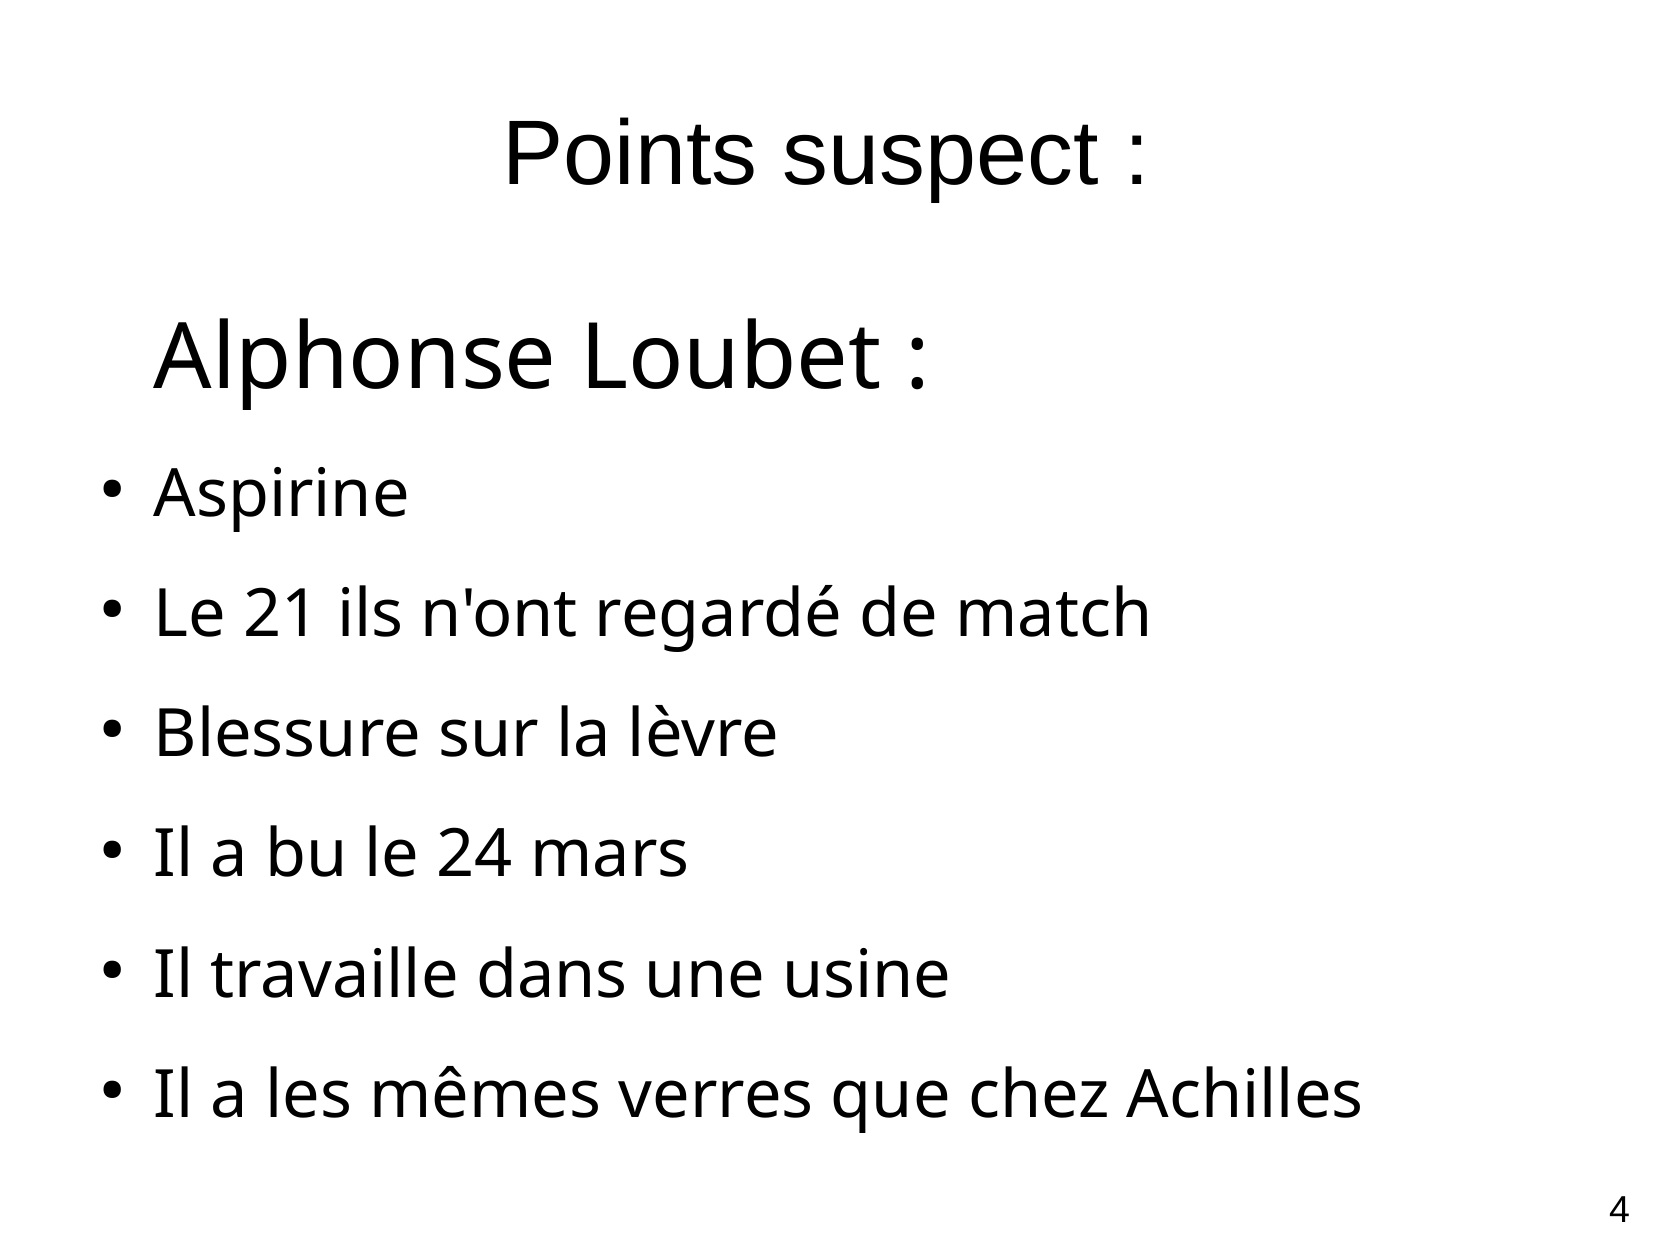

# Points suspect :
Alphonse Loubet :
Aspirine
Le 21 ils n'ont regardé de match
Blessure sur la lèvre
Il a bu le 24 mars
Il travaille dans une usine
Il a les mêmes verres que chez Achilles
4